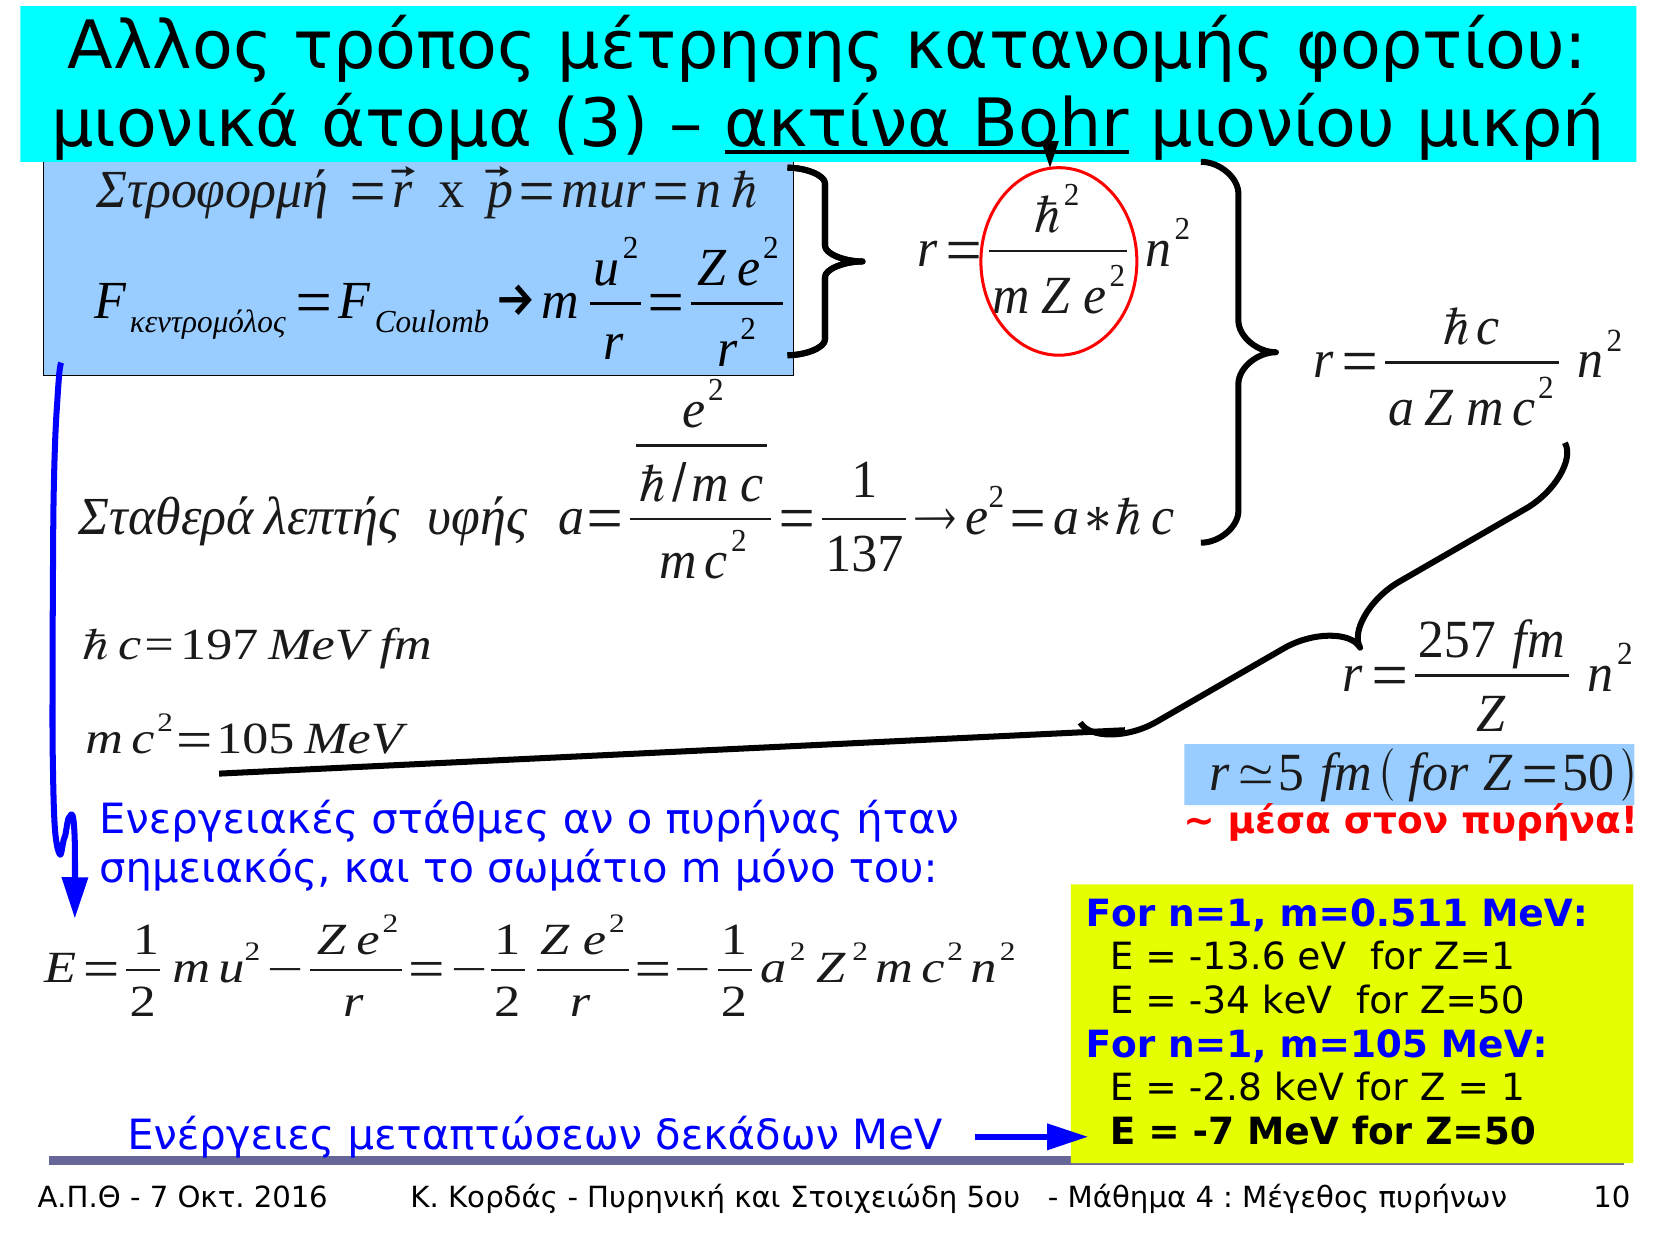

# Αλλος τρόπος μέτρησης κατανομής φορτίου: μιονικά άτομα (3) – ακτίνα Bohr μιονίου μικρή
Ενεργειακές στάθμες αν ο πυρήνας ήταν σημειακός, και το σωμάτιο m μόνο του:
~ μέσα στον πυρήνα!
For n=1, m=0.511 MeV:
 E = -13.6 eV for Z=1
 E = -34 keV for Z=50
For n=1, m=105 MeV:
 E = -2.8 keV for Z = 1
 E = -7 MeV for Z=50
Ενέργειες μεταπτώσεων δεκάδων MeV
Α.Π.Θ - 7 Οκτ. 2016
Κ. Κορδάς - Πυρηνική και Στοιχειώδη 5ου - Μάθημα 4 : Mέγεθος πυρήνων
10